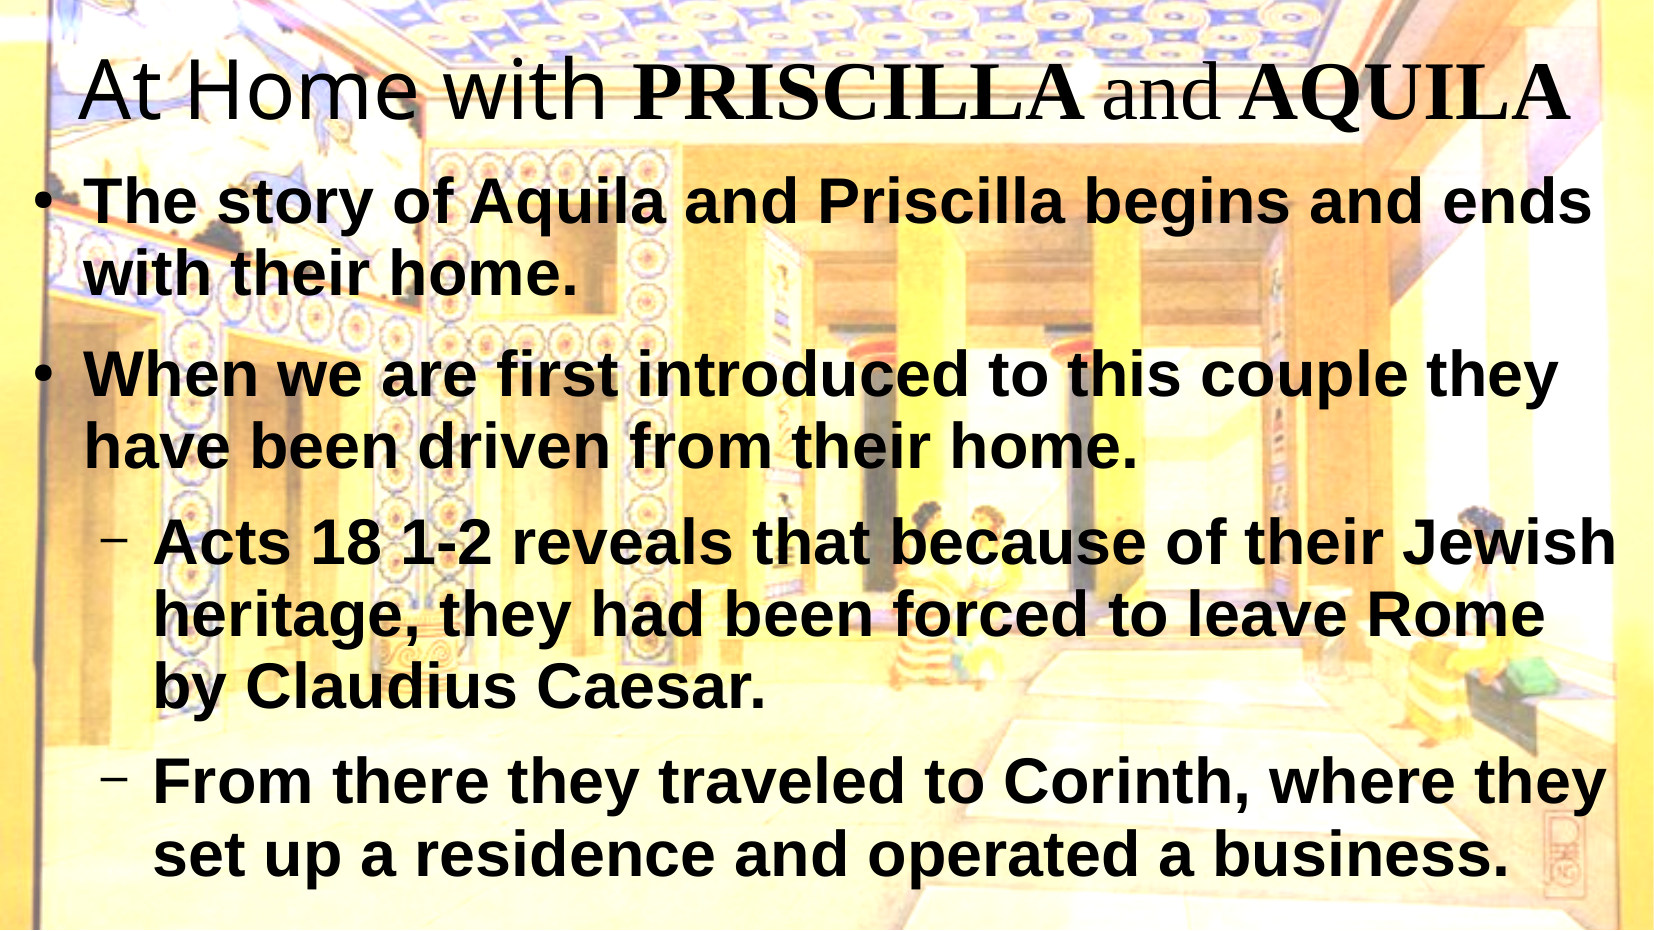

# At Home with PRISCILLA and AQUILA
The story of Aquila and Priscilla begins and ends with their home.
When we are first introduced to this couple they have been driven from their home.
Acts 18 1-2 reveals that because of their Jewish heritage, they had been forced to leave Rome by Claudius Caesar.
From there they traveled to Corinth, where they set up a residence and operated a business.